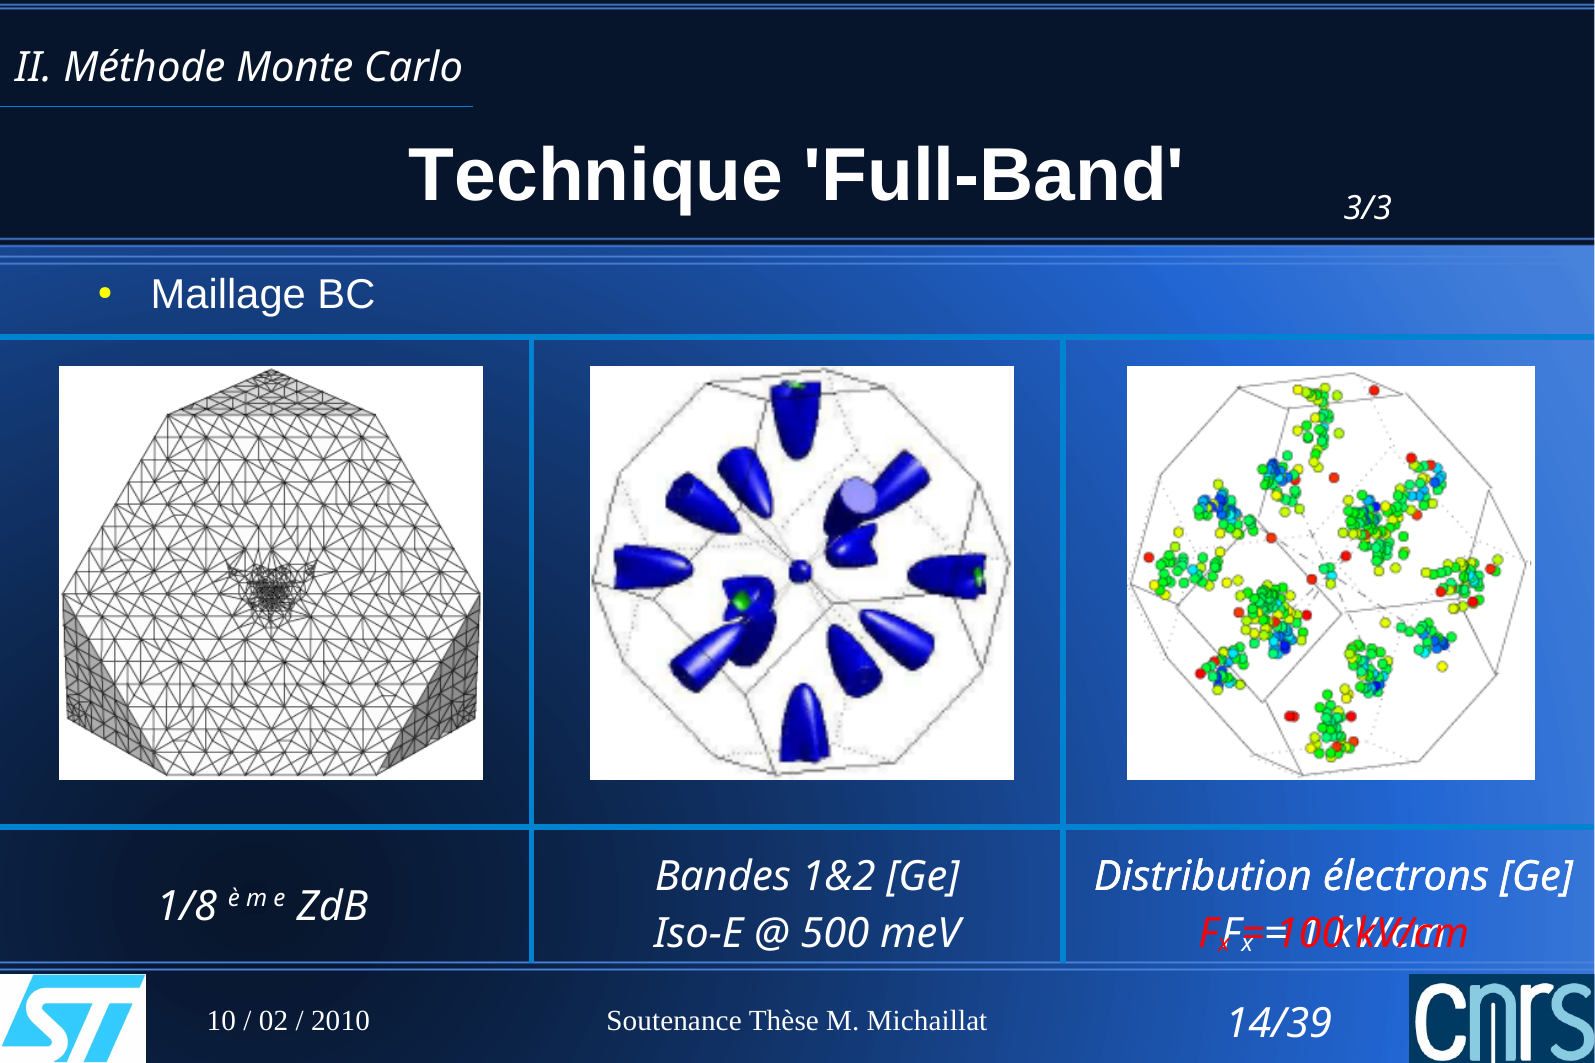

II. Méthode Monte Carlo
Technique 'Full-Band'
3/3
# Maillage BC
Bandes 1&2 [Ge]
Iso-E @ 500 meV
Distribution électrons [Ge]
Fx = 1 kV/cm
Distribution électrons [Ge]
Fx = 100 kV/cm
1/8 è m e ZdB